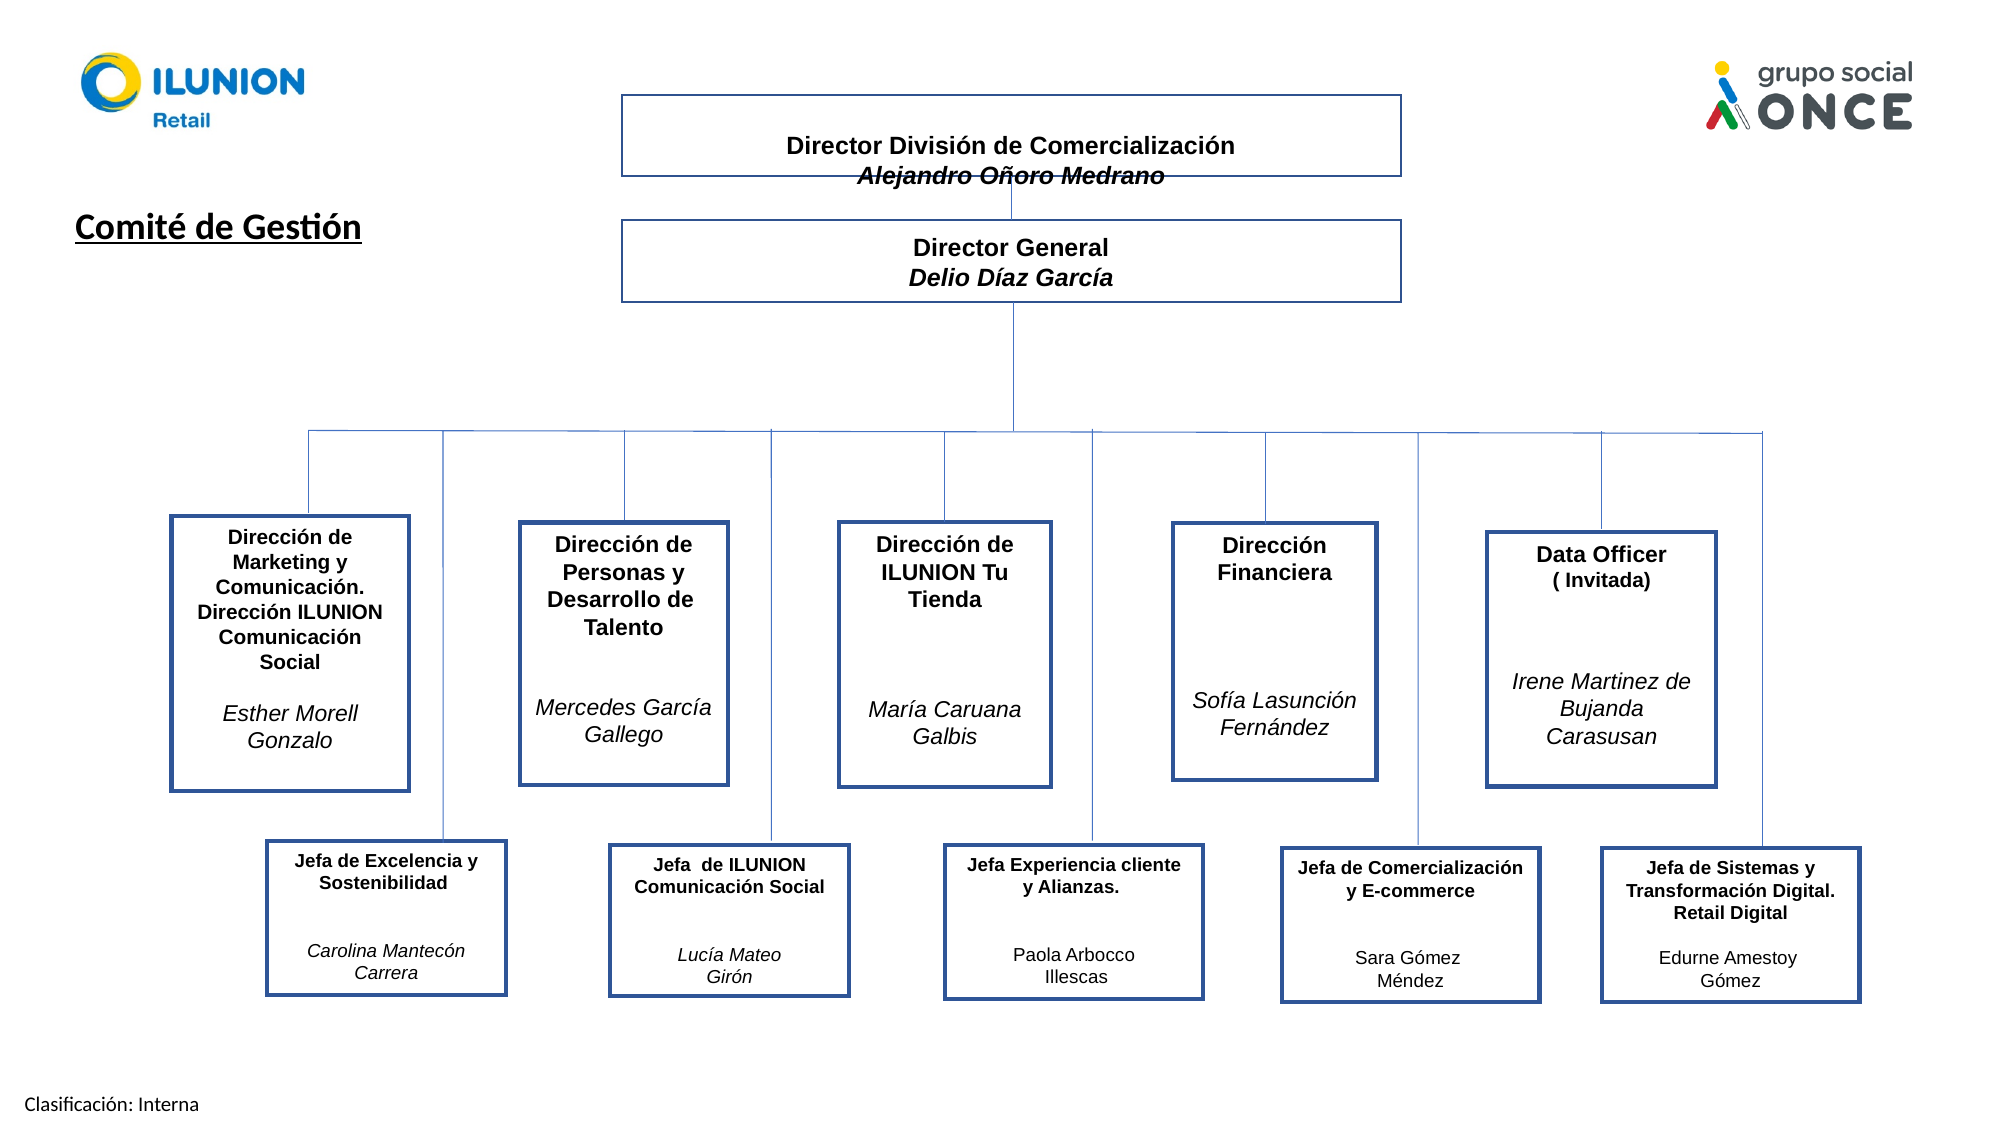

Director División de Comercialización
Alejandro Oñoro Medrano
Comité de Gestión
Director General
Delio Díaz García
Dirección de Marketing y Comunicación. Dirección ILUNION Comunicación Social
Esther Morell Gonzalo
Dirección de ILUNION Tu Tienda
María Caruana Galbis
Dirección de Personas y Desarrollo de
Talento
Mercedes García Gallego
Dirección Financiera
Sofía Lasunción
Fernández
Data Officer
( Invitada)
Irene Martinez de Bujanda Carasusan
Jefa de Excelencia y Sostenibilidad
Carolina Mantecón Carrera
Jefa de ILUNION Comunicación Social
Lucía Mateo
Girón
Jefa Experiencia cliente y Alianzas.
Paola Arbocco
 Illescas
Jefa de Comercialización
y E-commerce
Sara Gómez
Méndez
Jefa de Sistemas y Transformación Digital. Retail Digital
Edurne Amestoy
Gómez